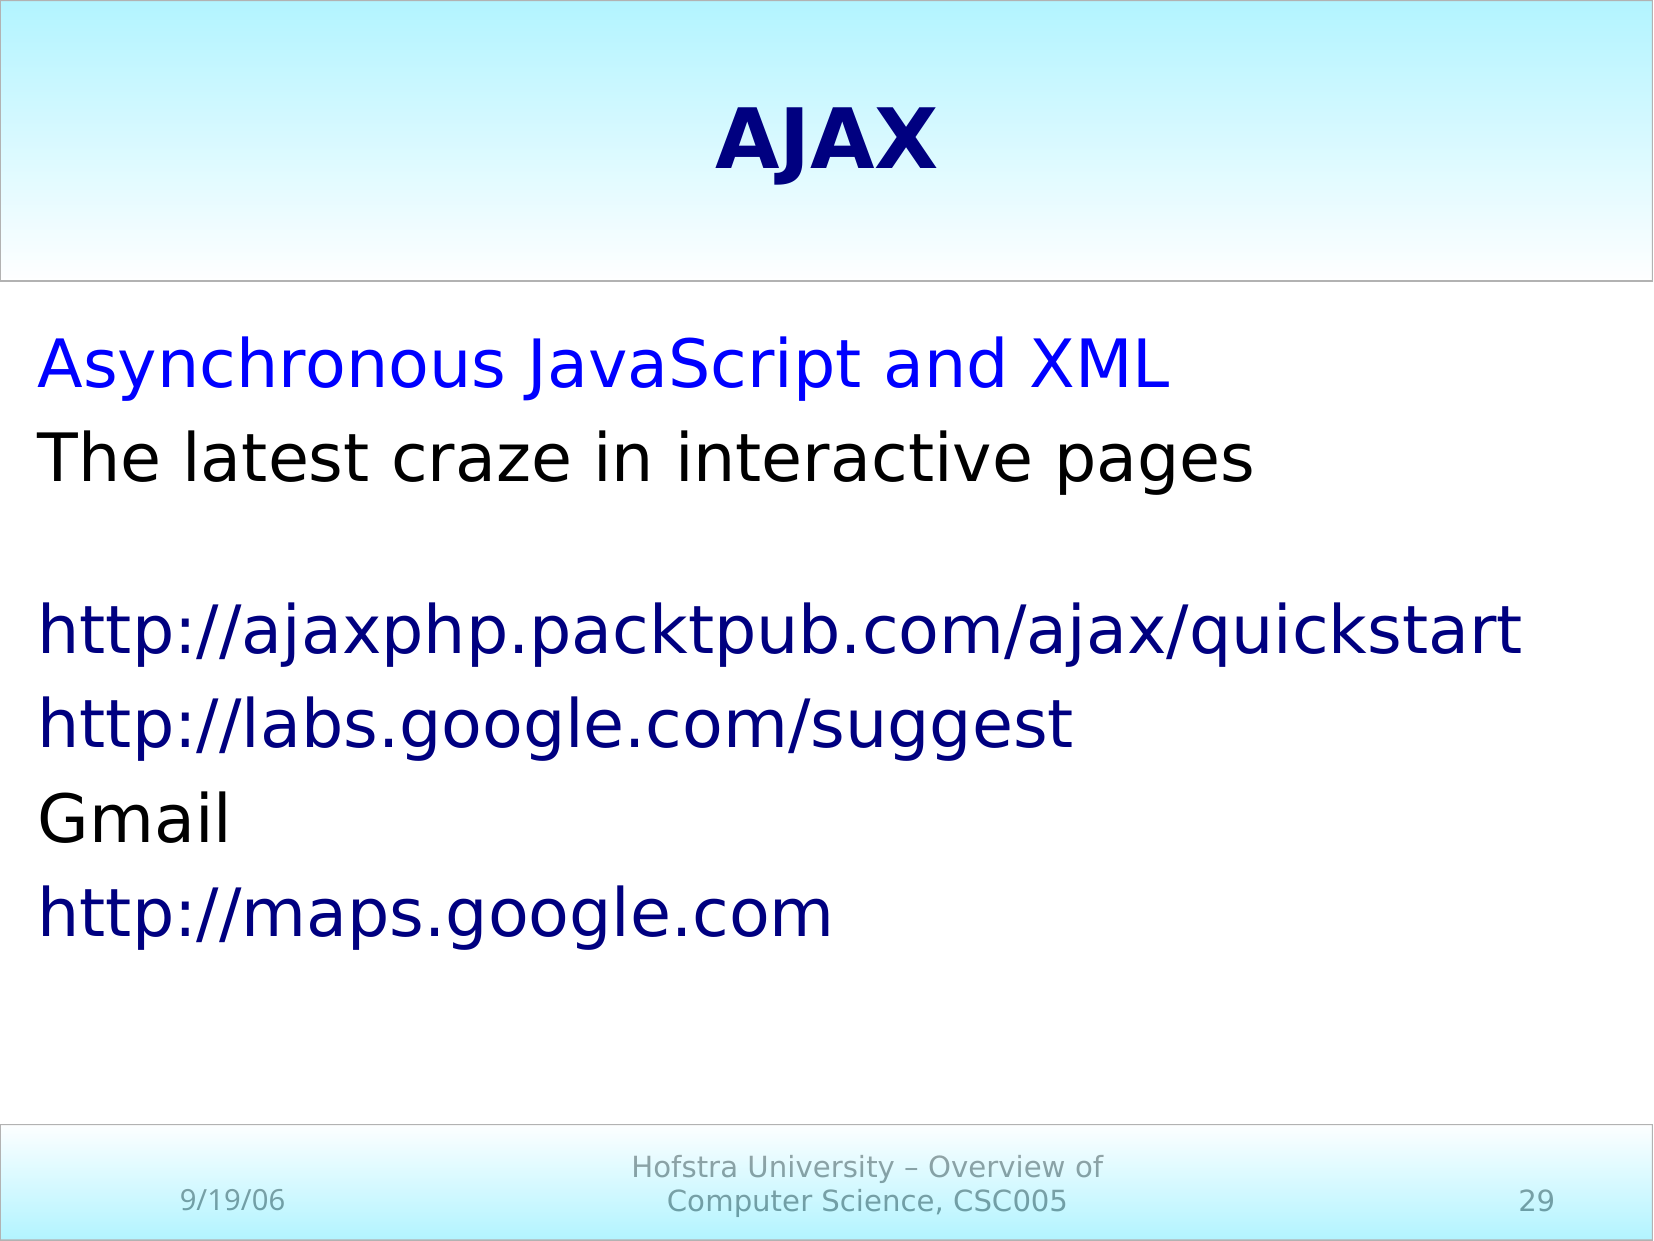

# AJAX
Asynchronous JavaScript and XML
The latest craze in interactive pages
http://ajaxphp.packtpub.com/ajax/quickstart
http://labs.google.com/suggest
Gmail
http://maps.google.com
9/25/06
29